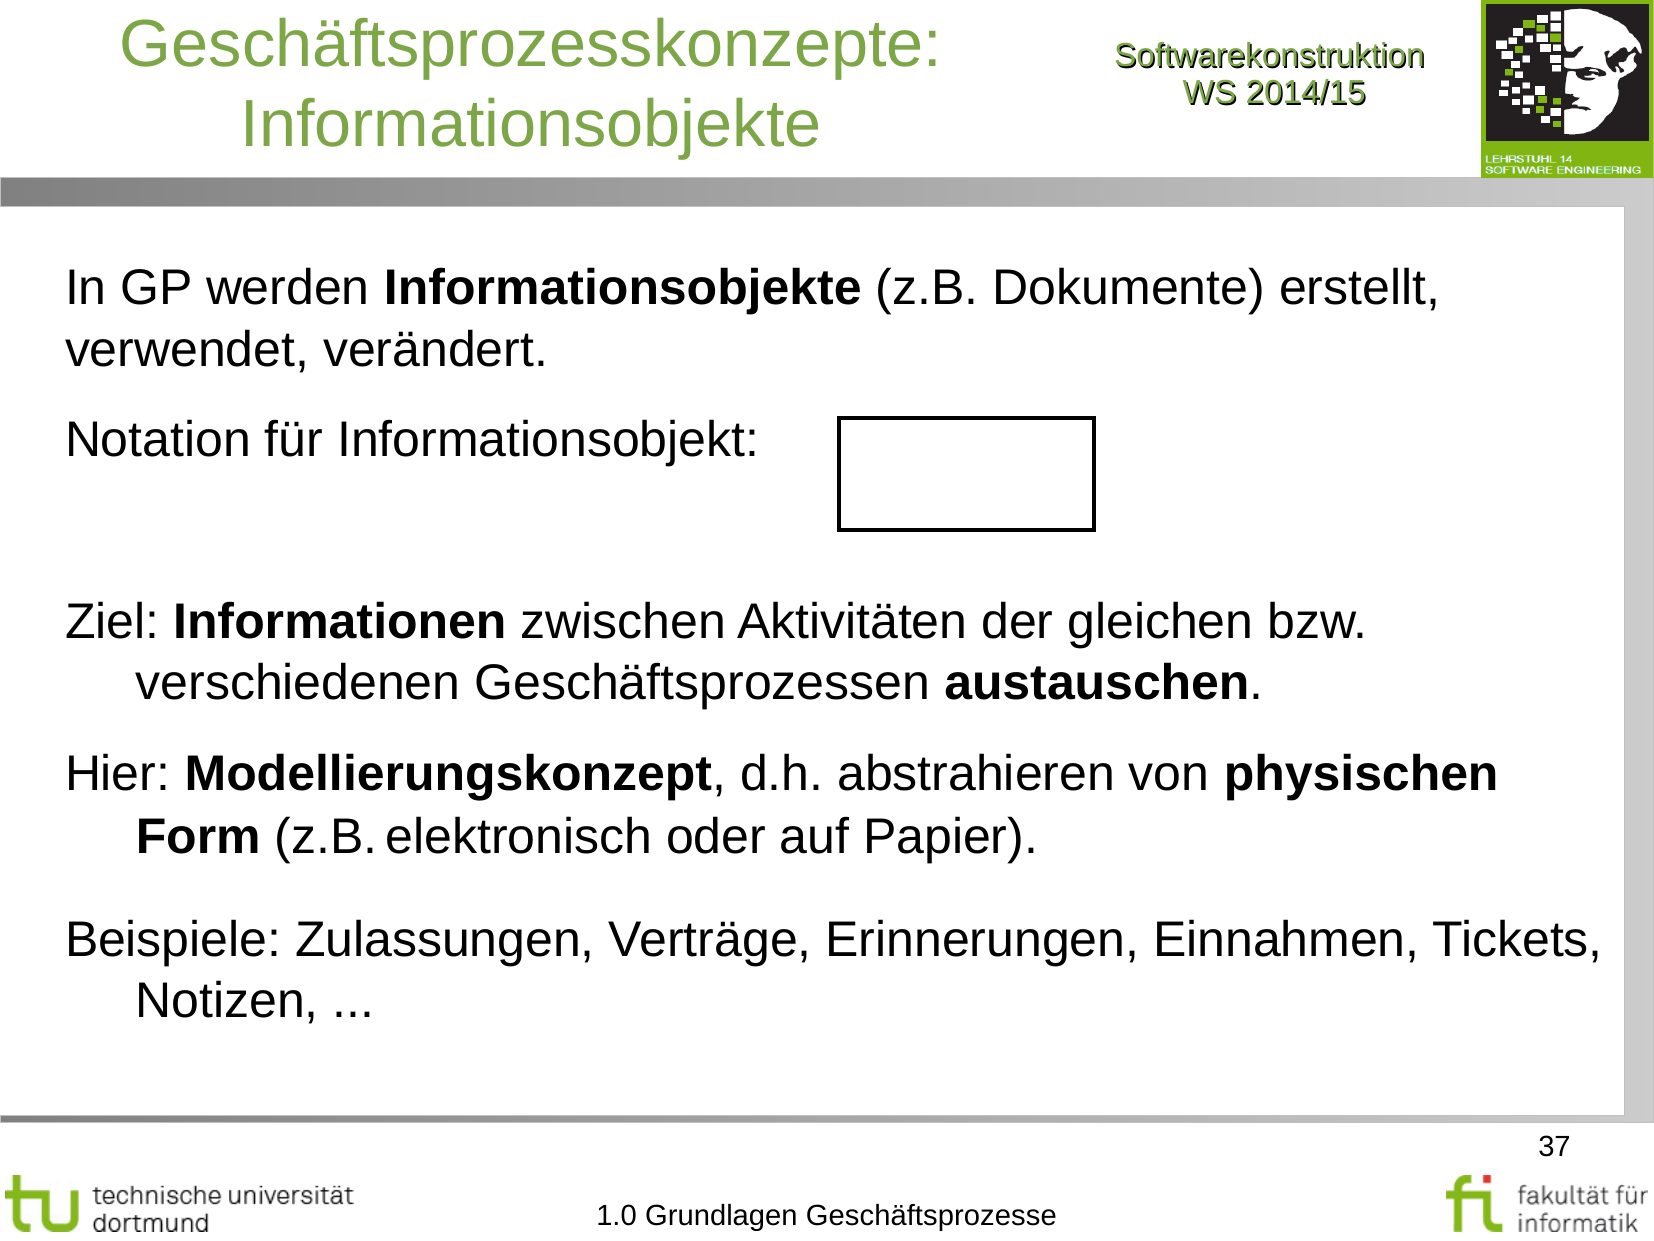

# Geschäftsprozesskonzepte: Informationsobjekte
In GP werden Informationsobjekte (z.B. Dokumente) erstellt, verwendet, verändert.
Notation für Informationsobjekt:
Ziel: Informationen zwischen Aktivitäten der gleichen bzw. verschiedenen Geschäftsprozessen austauschen.
Hier: Modellierungskonzept, d.h. abstrahieren von physischen Form (z.B. elektronisch oder auf Papier).
Beispiele: Zulassungen, Verträge, Erinnerungen, Einnahmen, Tickets, Notizen, ...
37
1.0 Grundlagen Geschäftsprozesse